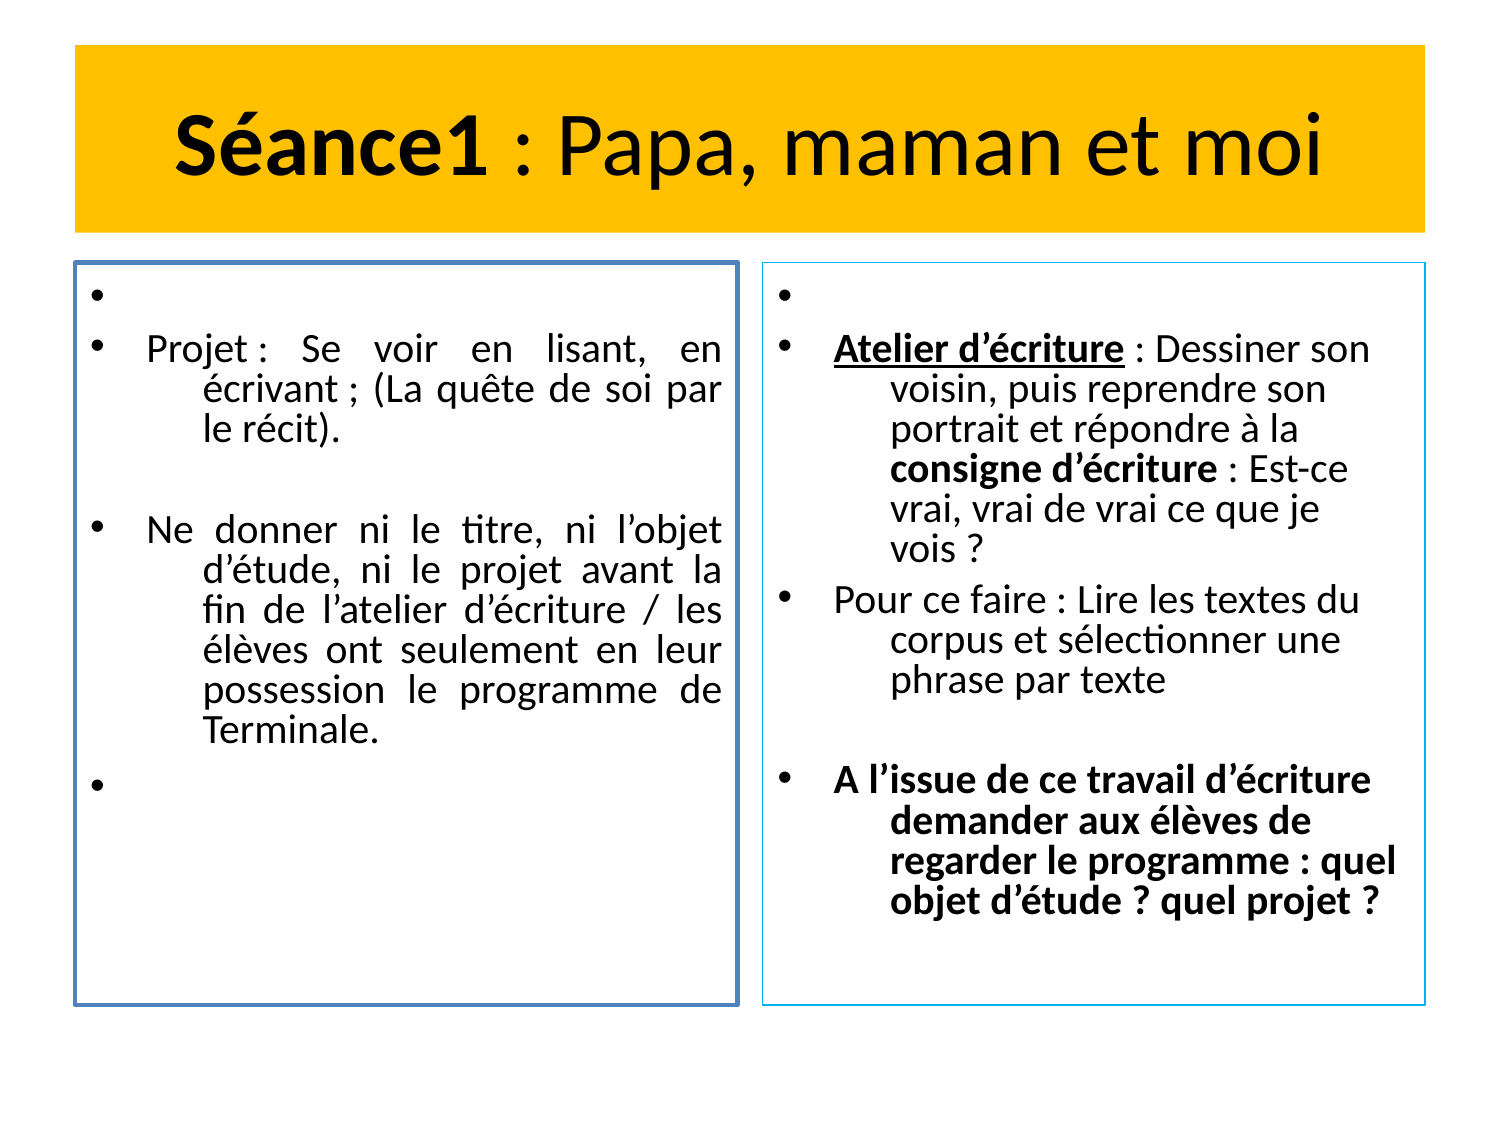

# Séance1 : Papa, maman et moi
Projet : Se voir en lisant, en écrivant ; (La quête de soi par le récit).
Ne donner ni le titre, ni l’objet d’étude, ni le projet avant la fin de l’atelier d’écriture / les élèves ont seulement en leur possession le programme de Terminale.
Atelier d’écriture : Dessiner son voisin, puis reprendre son portrait et répondre à la consigne d’écriture : Est-ce vrai, vrai de vrai ce que je vois ?
Pour ce faire : Lire les textes du corpus et sélectionner une phrase par texte
A l’issue de ce travail d’écriture demander aux élèves de regarder le programme : quel objet d’étude ? quel projet ?